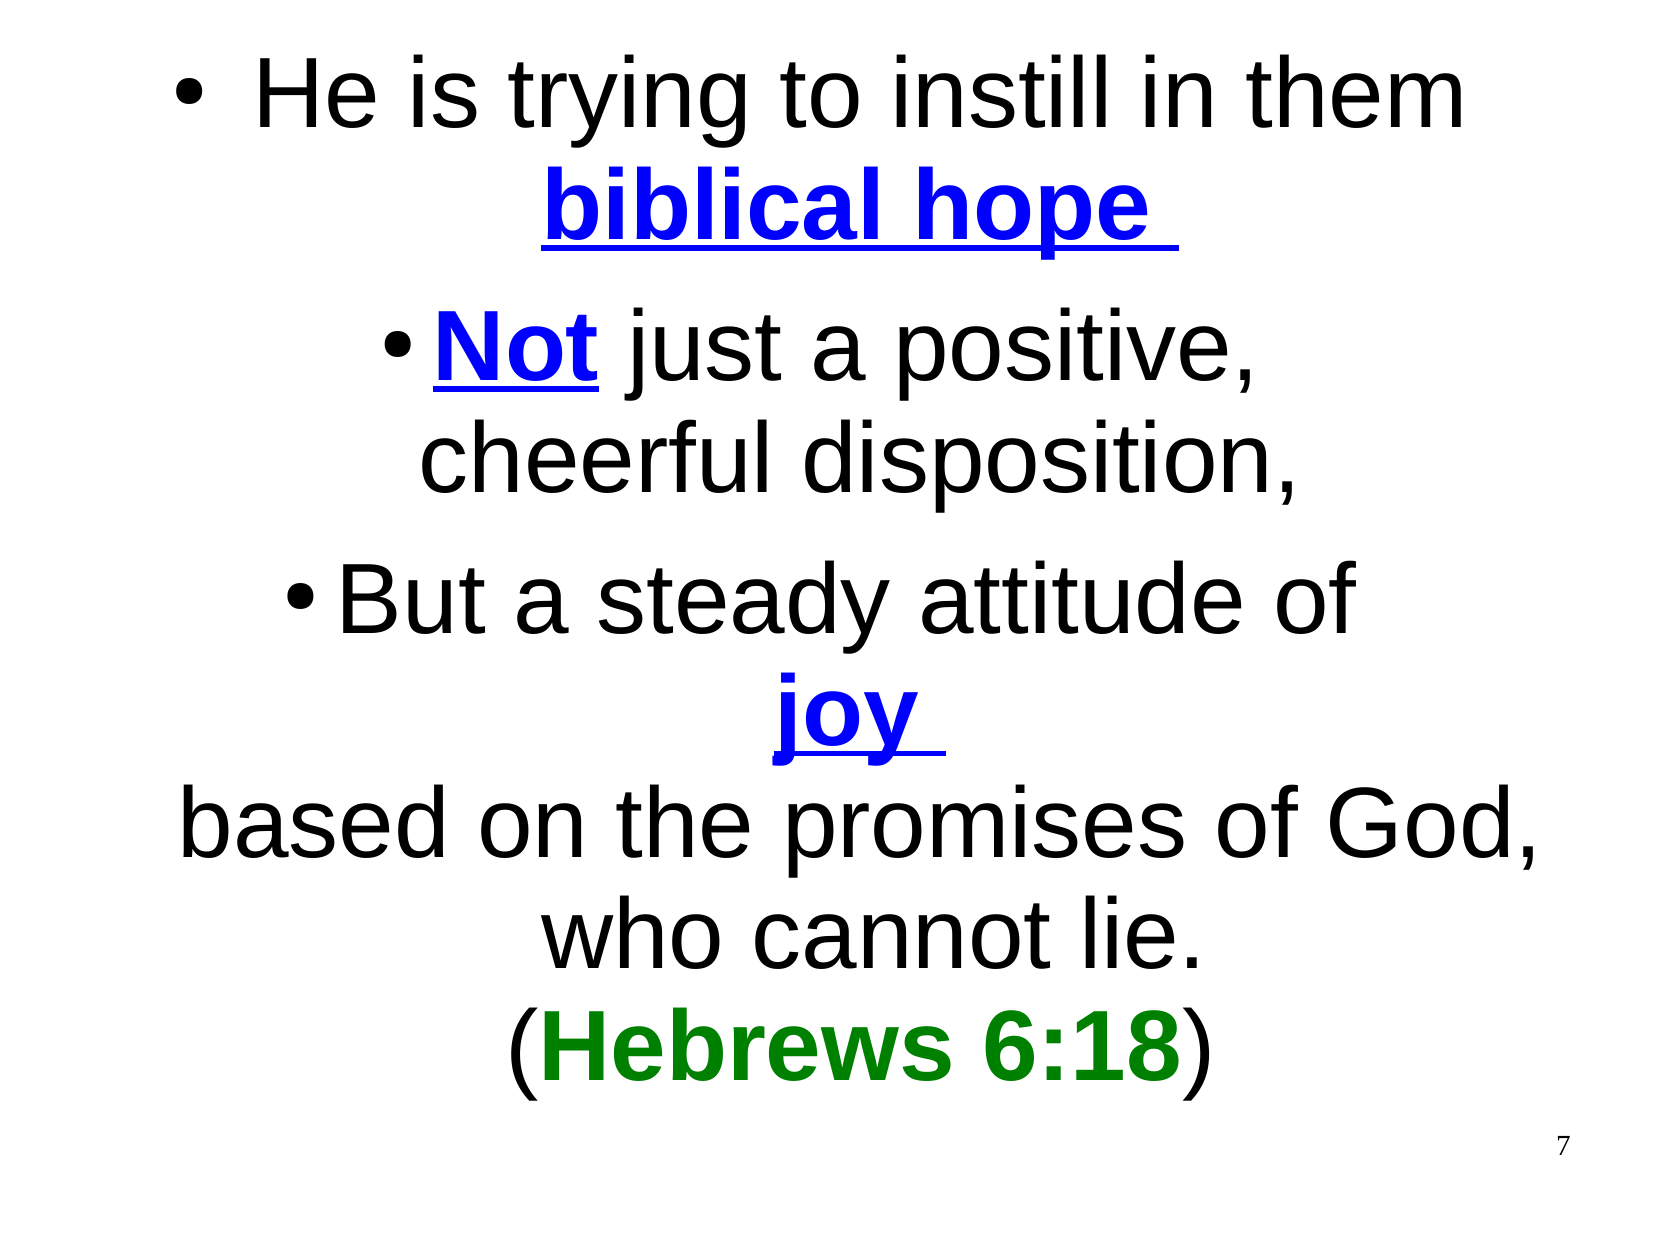

# He is trying to instill in them biblical hope
Not just a positive,
cheerful disposition,
But a steady attitude of
joy
based on the promises of God,
 who cannot lie.
(Hebrews 6:18)
7